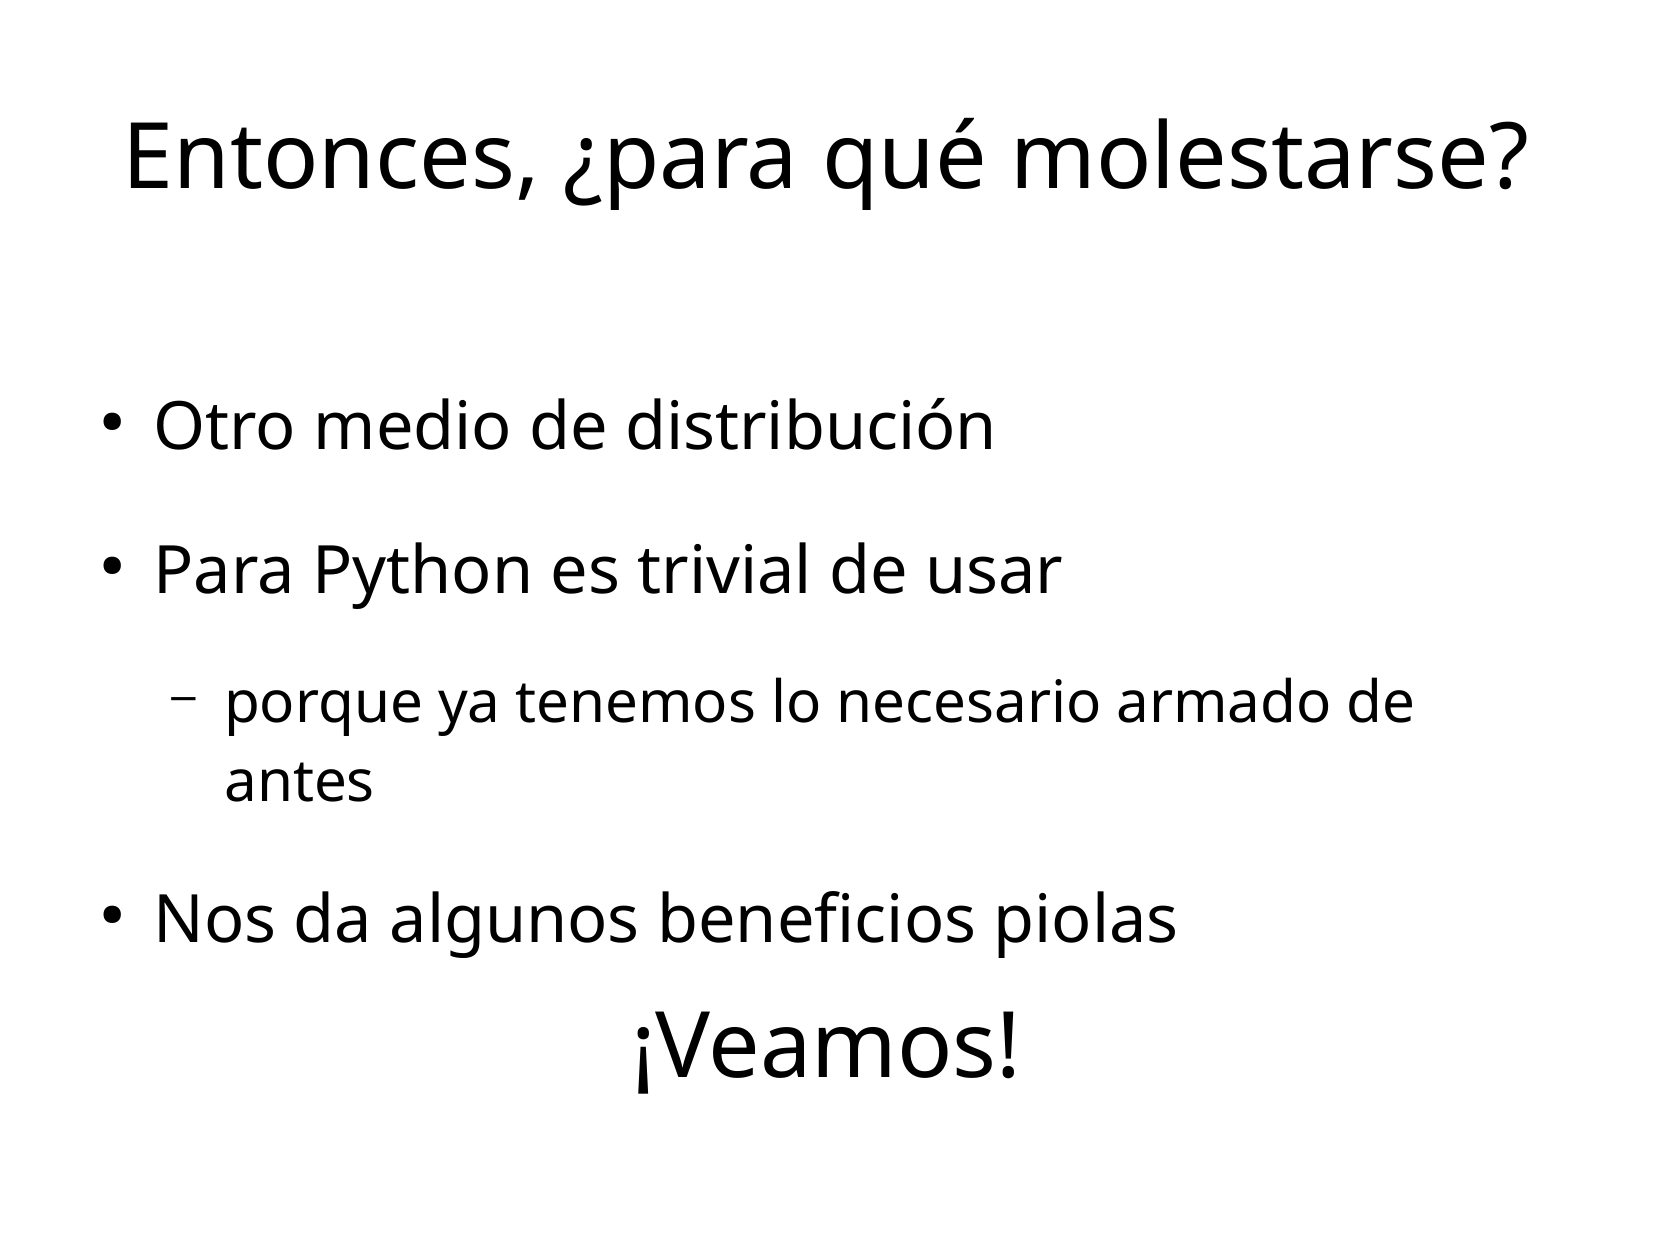

# Entonces, ¿para qué molestarse?
Otro medio de distribución
Para Python es trivial de usar
porque ya tenemos lo necesario armado de antes
Nos da algunos beneficios piolas
¡Veamos!